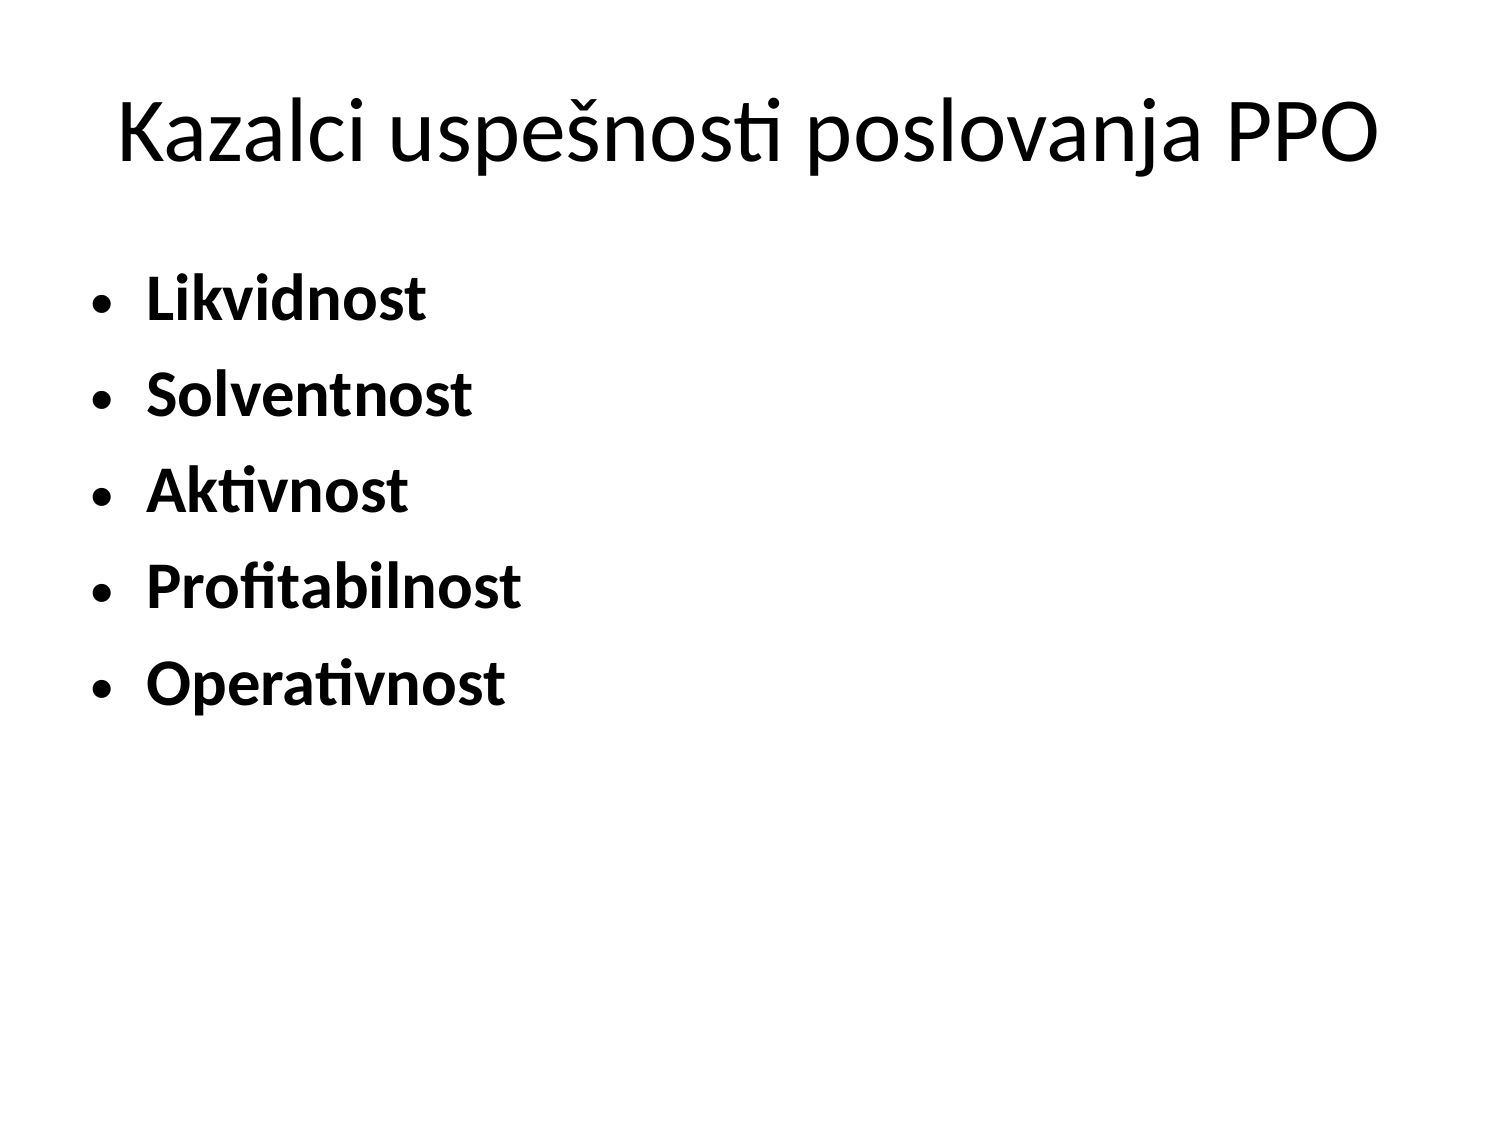

# Kazalci uspešnosti poslovanja PPO
Likvidnost
Solventnost
Aktivnost
Profitabilnost
Operativnost